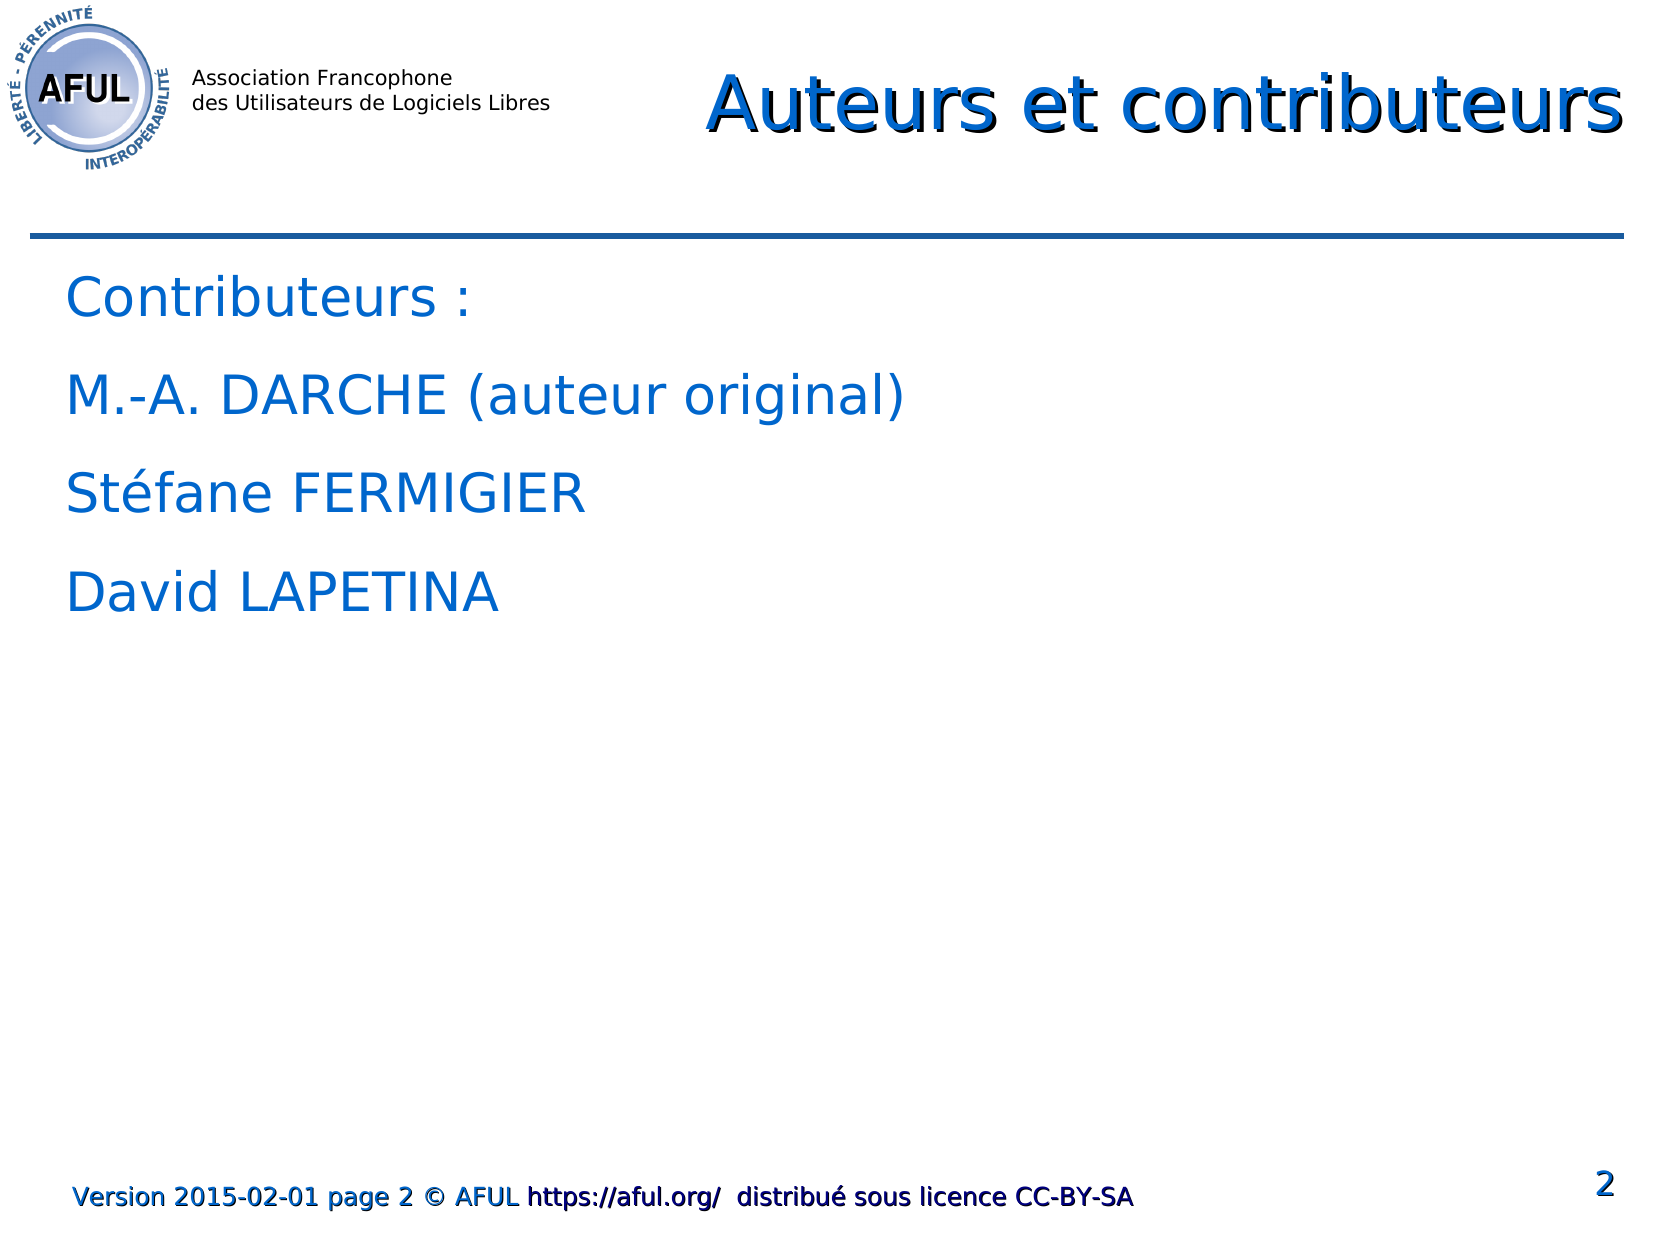

# Auteurs et contributeurs
Contributeurs :
M.-A. DARCHE (auteur original)
Stéfane FERMIGIER
David LAPETINA